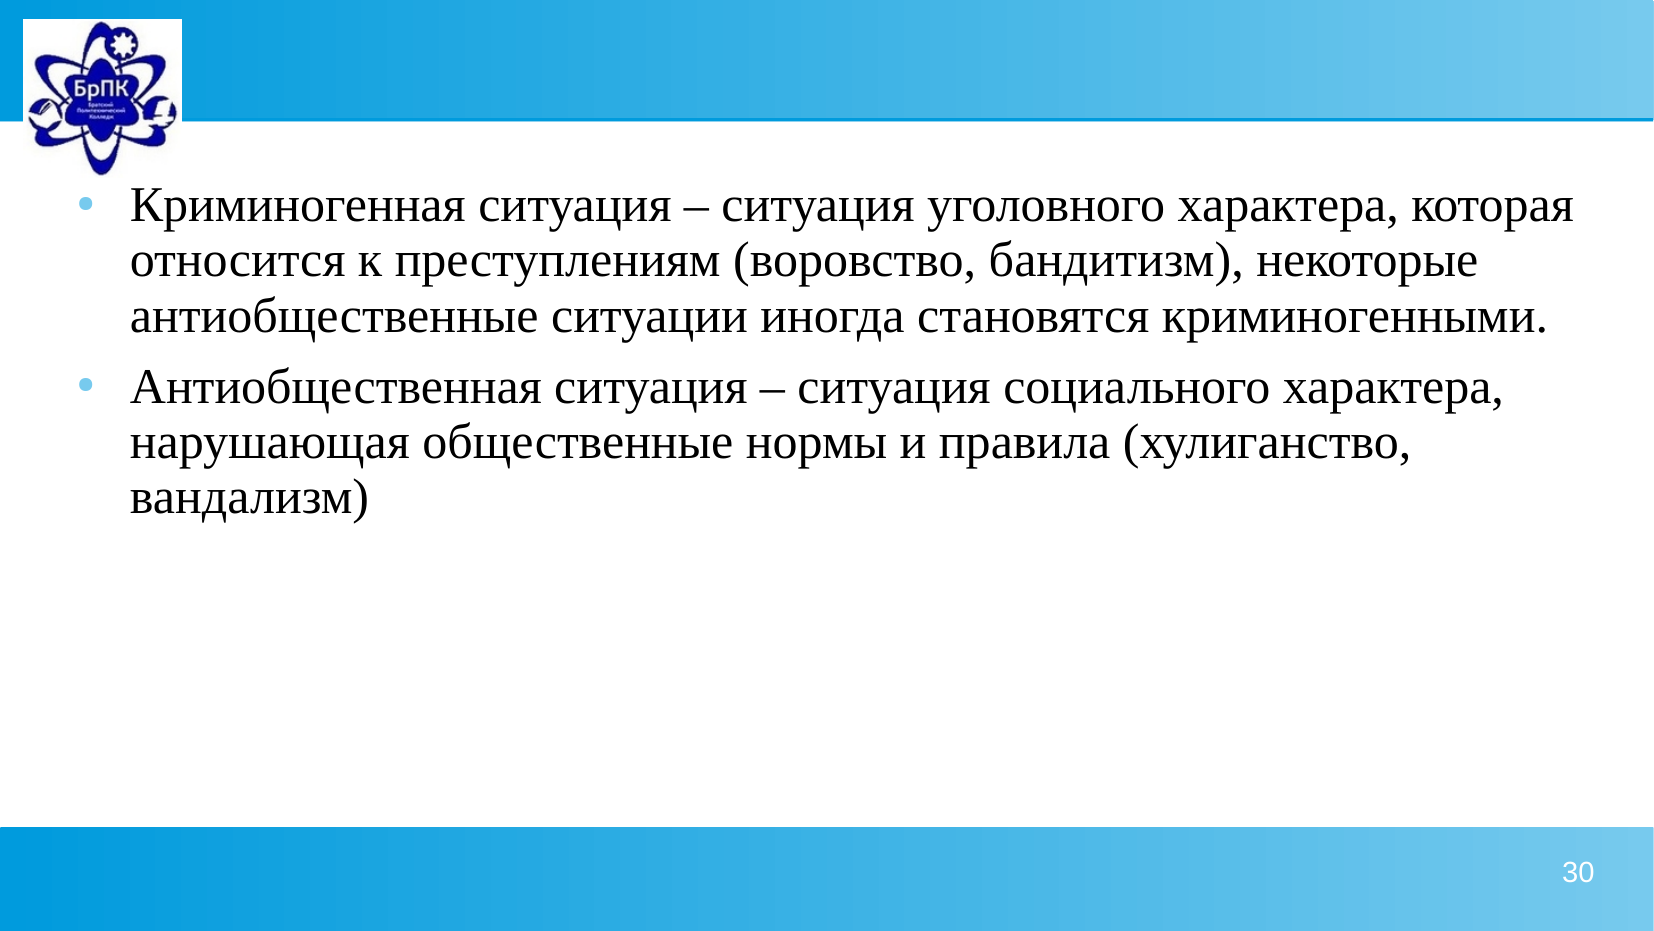

# Криминогенная ситуация – ситуация уголовного характера, которая относится к преступлениям (воровство, бандитизм), некоторые антиобщественные ситуации иногда становятся криминогенными.
Антиобщественная ситуация – ситуация социального характера, нарушающая общественные нормы и правила (хулиганство, вандализм)
30